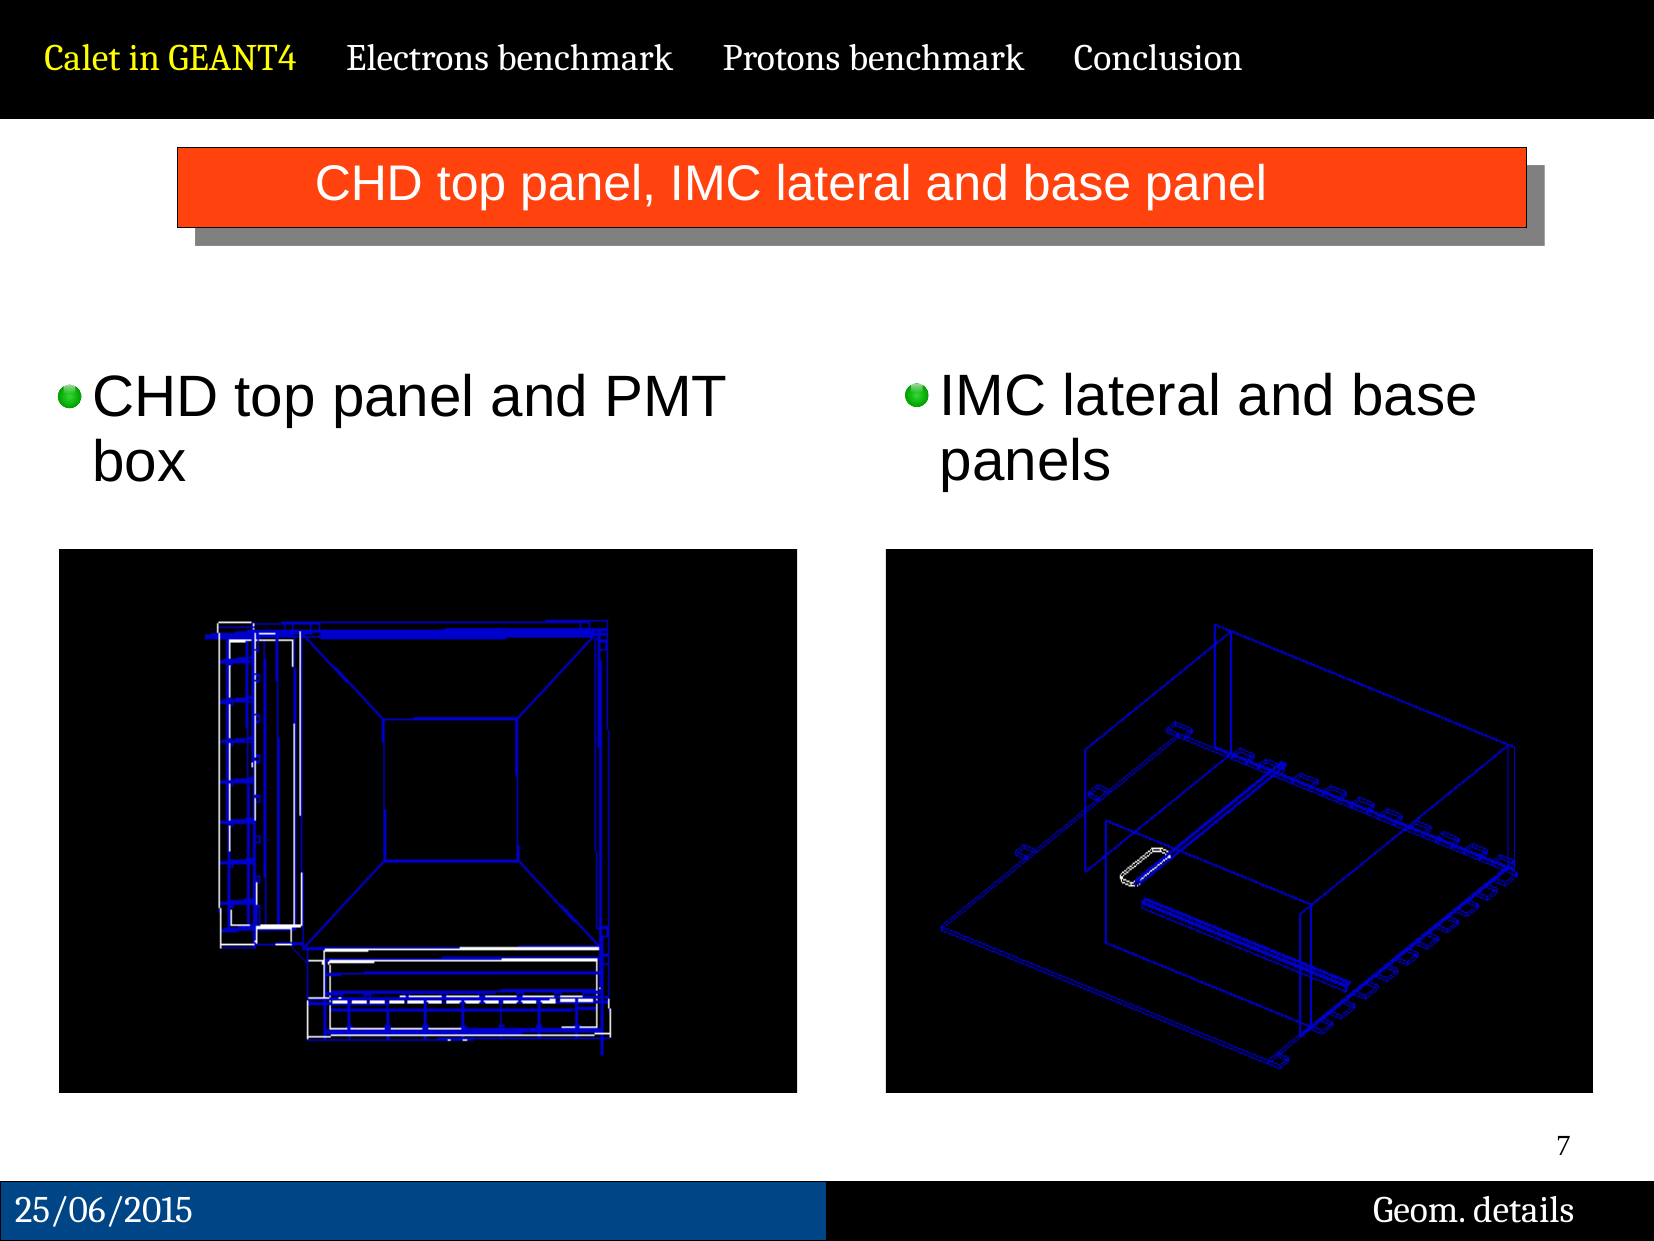

Calet in GEANT4 Electrons benchmark Protons benchmark Conclusion
# CHD top panel, IMC lateral and base panel
IMC lateral and base panels
CHD top panel and PMT box
7
25/06/2015
Geom. details